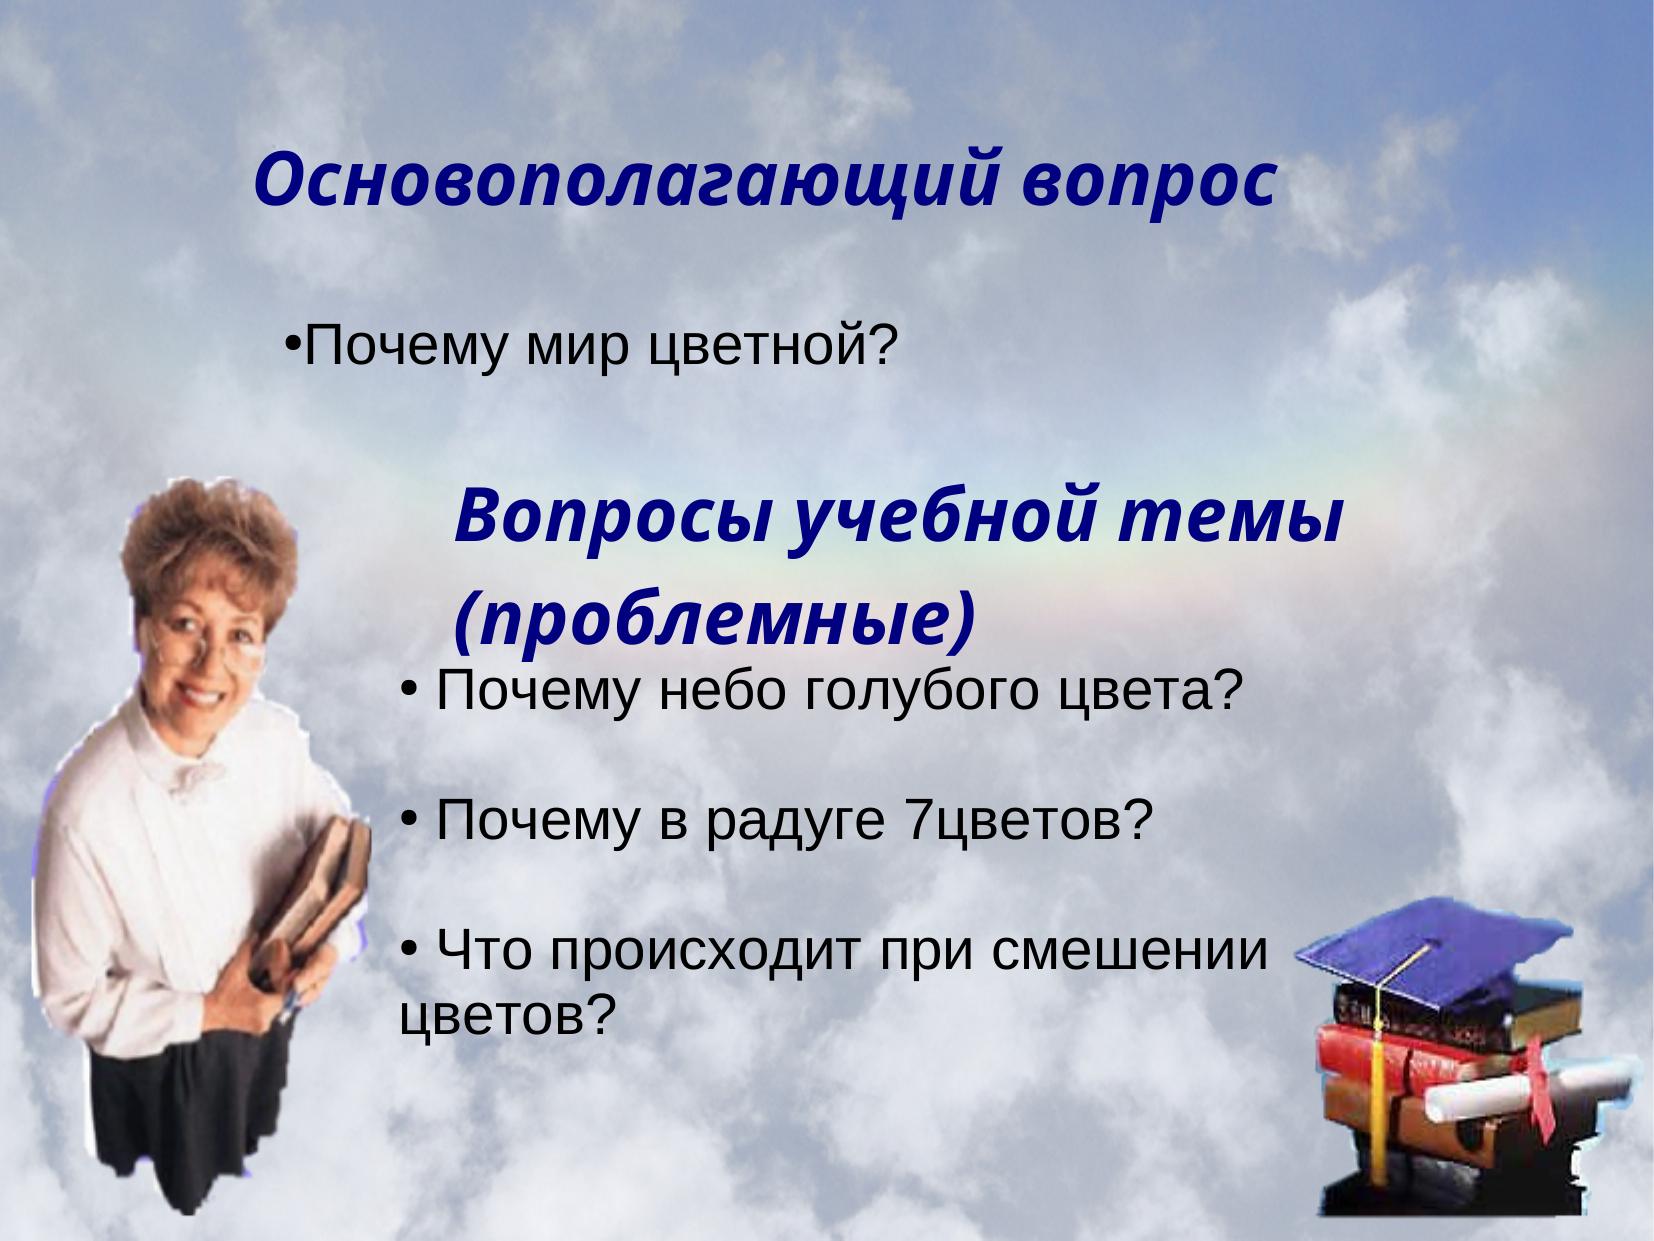

Основополагающий вопрос
Почему мир цветной?
Вопросы учебной темы
(проблемные)
 Почему небо голубого цвета?
 Почему в радуге 7цветов?
 Что происходит при смешении цветов?